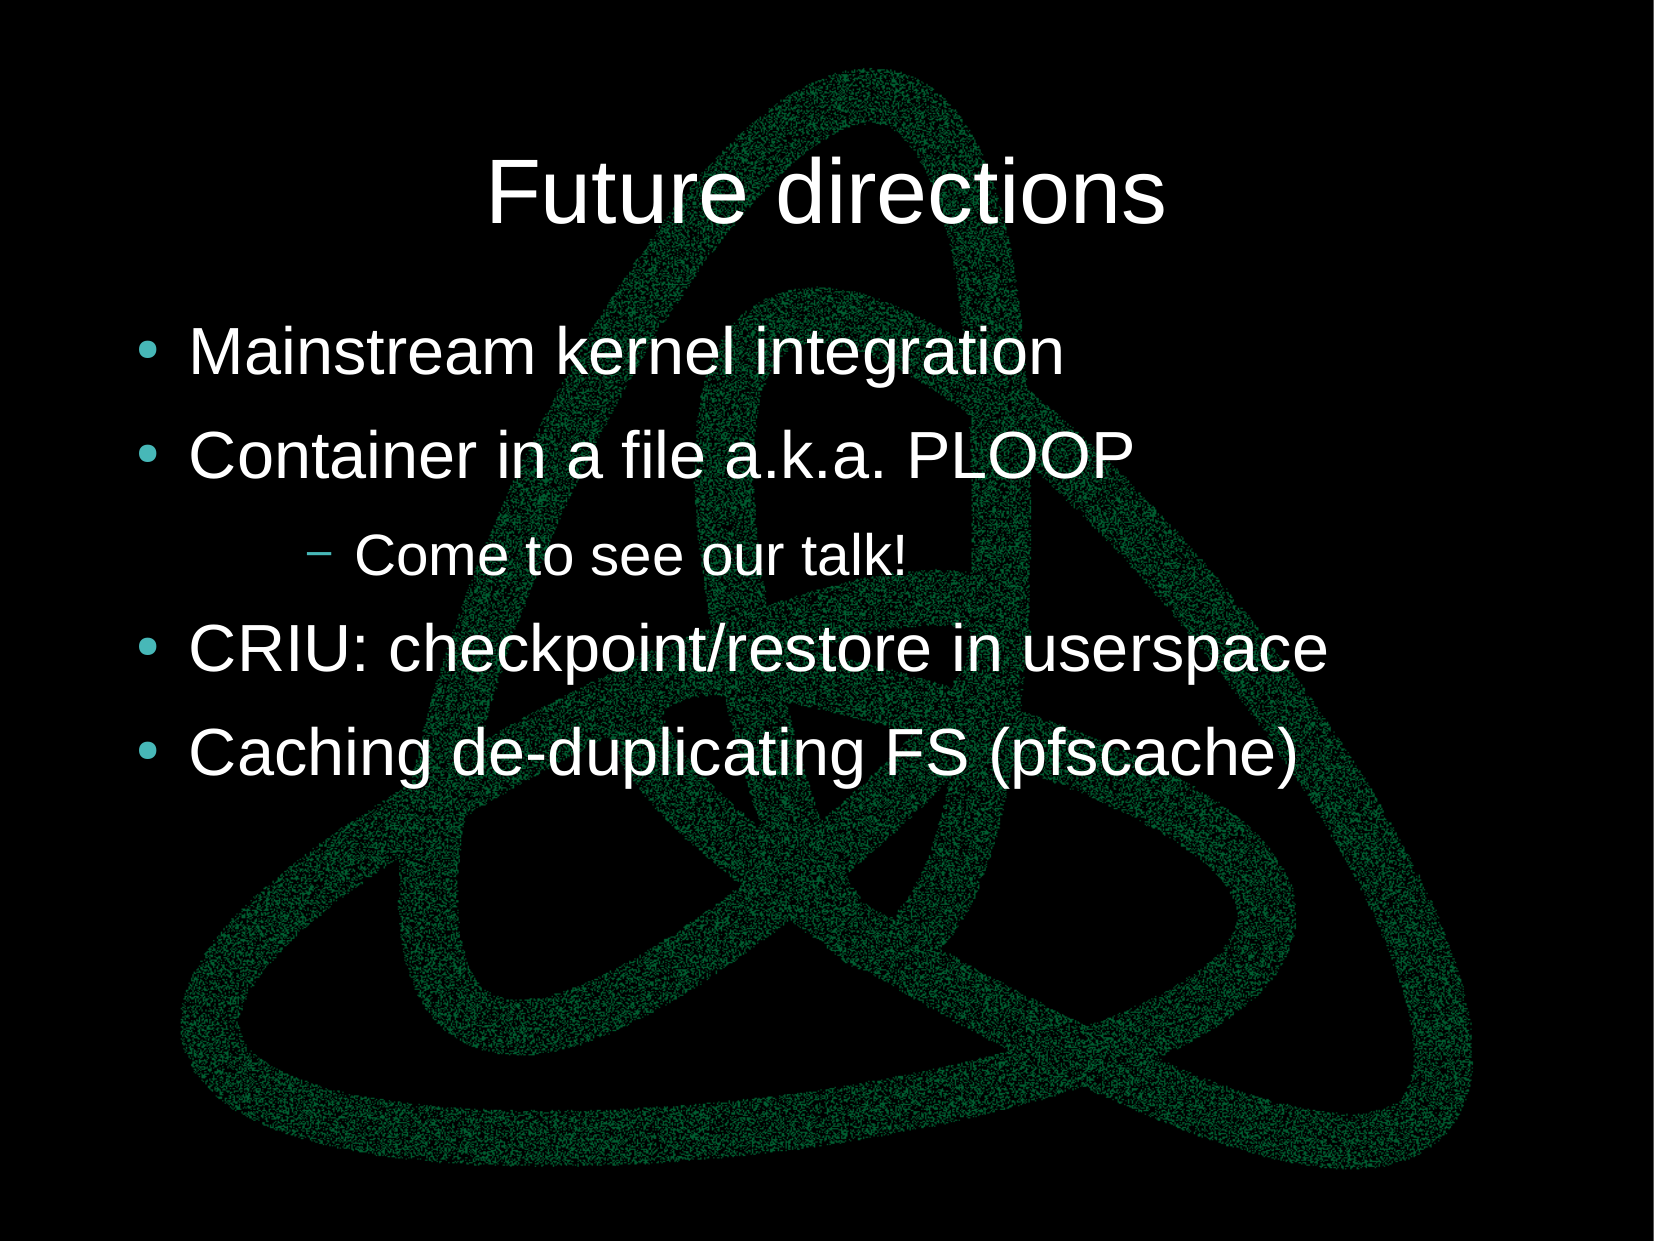

# Future directions
Mainstream kernel integration
Container in a file a.k.a. PLOOP
Come to see our talk!
CRIU: checkpoint/restore in userspace
Caching de-duplicating FS (pfscache)